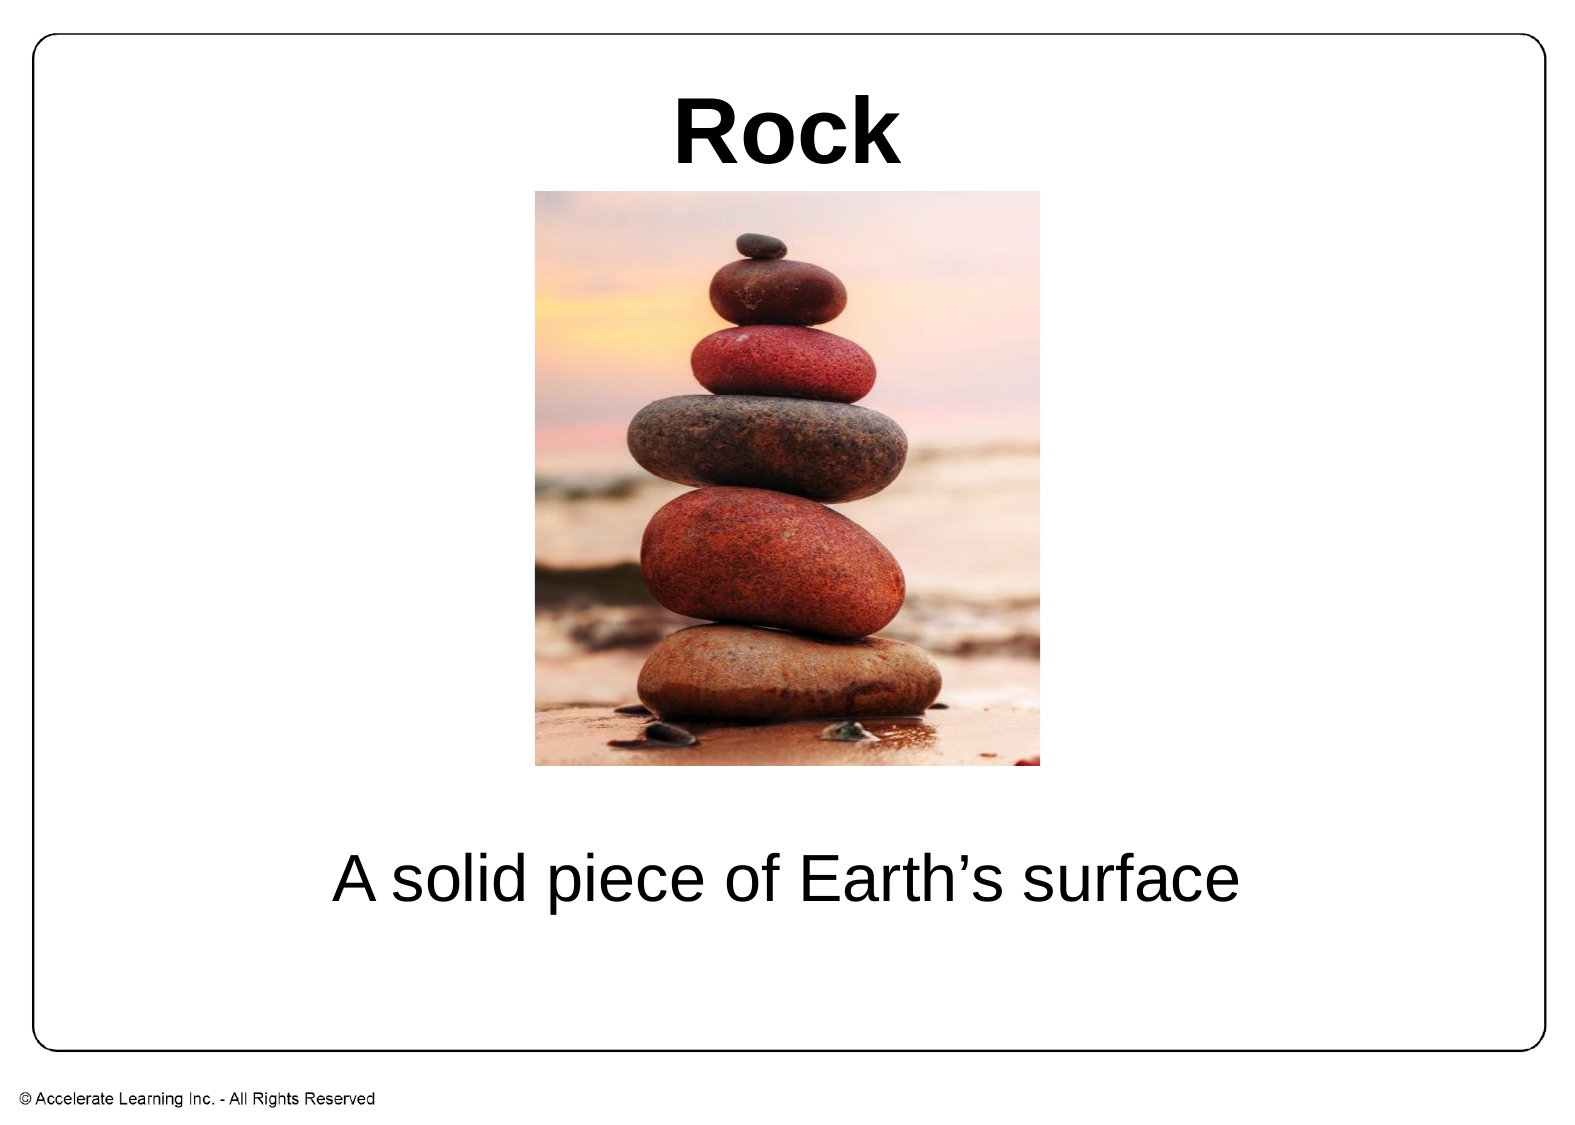

Rock
A solid piece of Earth’s surface